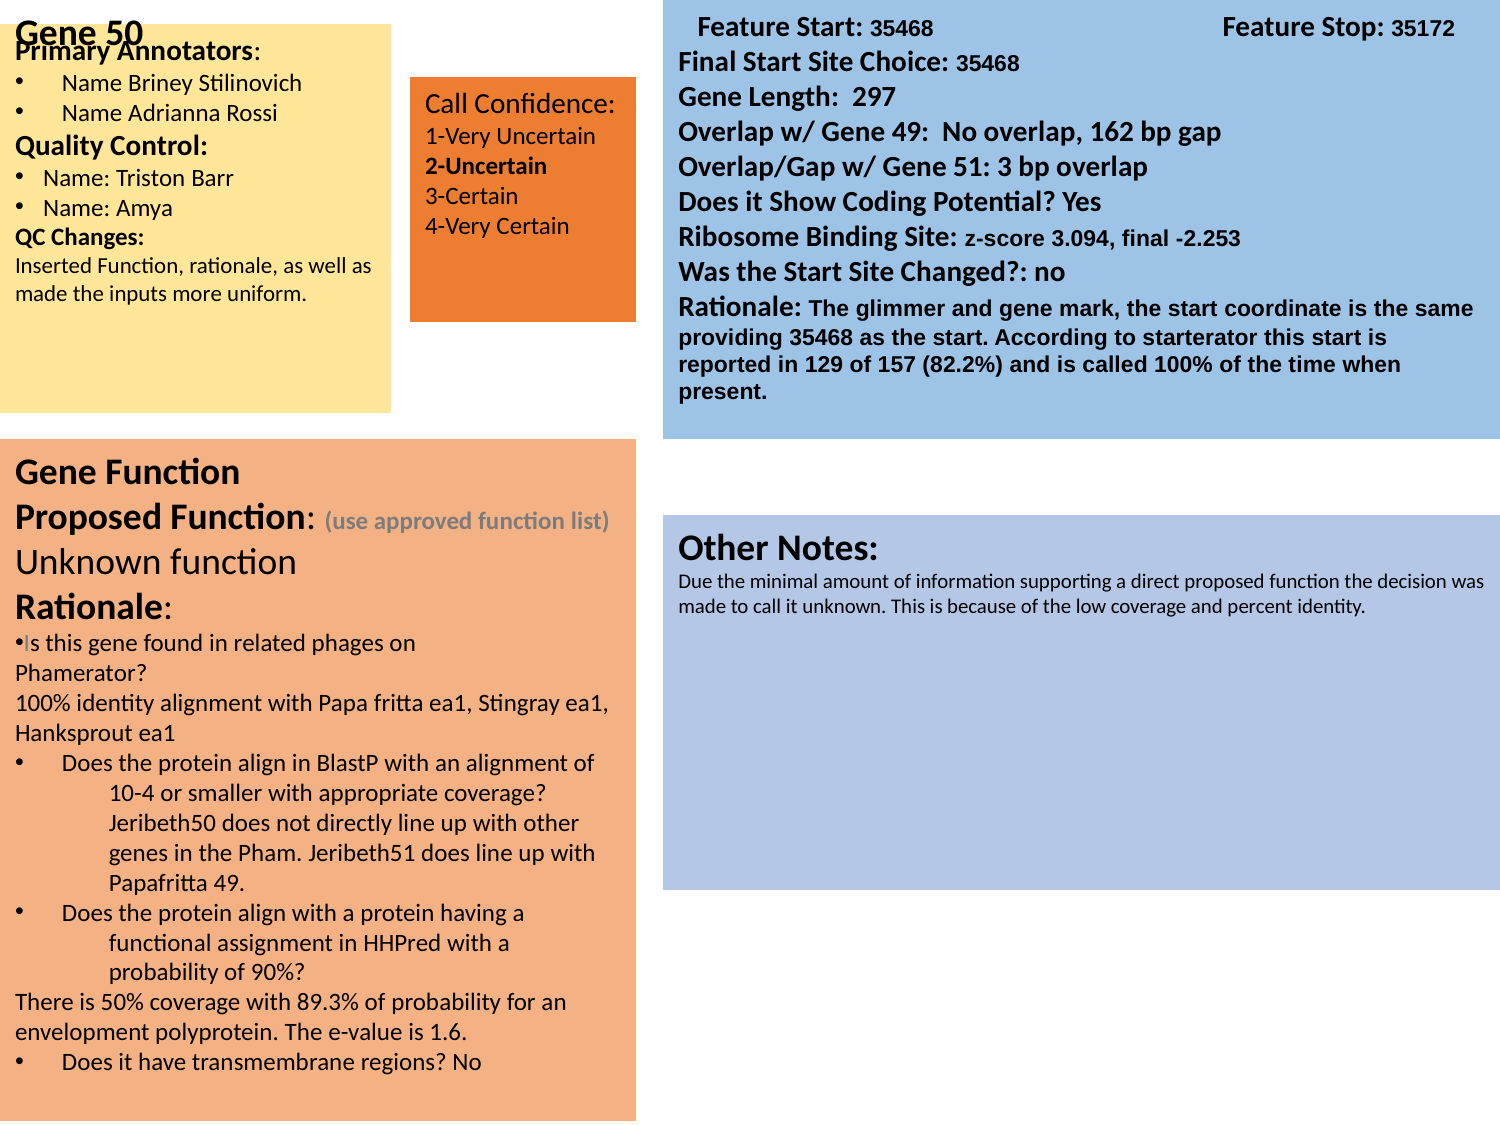

Gene 50
Feature Start: 35468 				Feature Stop: 35172
Final Start Site Choice: 35468
Gene Length: 297
Overlap w/ Gene 49: No overlap, 162 bp gap
Overlap/Gap w/ Gene 51: 3 bp overlap
Does it Show Coding Potential? Yes
Ribosome Binding Site: z-score 3.094, final -2.253
Was the Start Site Changed?: no
Rationale: The glimmer and gene mark, the start coordinate is the same providing 35468 as the start. According to starterator this start is reported in 129 of 157 (82.2%) and is called 100% of the time when present.
Primary Annotators:
Name Briney Stilinovich
Name Adrianna Rossi
Quality Control:
Name: Triston Barr
Name: Amya
QC Changes:
Inserted Function, rationale, as well as made the inputs more uniform.
Call Confidence:
1-Very Uncertain
2-Uncertain
3-Certain
4-Very Certain
Gene Function
Proposed Function: (use approved function list)
Unknown function
Rationale:
Is this gene found in related phages on
Phamerator?
100% identity alignment with Papa fritta ea1, Stingray ea1, Hanksprout ea1
Does the protein align in BlastP with an alignment of 10-4 or smaller with appropriate coverage? Jeribeth50 does not directly line up with other genes in the Pham. Jeribeth51 does line up with Papafritta 49.
Does the protein align with a protein having a functional assignment in HHPred with a probability of 90%?
There is 50% coverage with 89.3% of probability for an envelopment polyprotein. The e-value is 1.6.
Does it have transmembrane regions? No
Other Notes:
Due the minimal amount of information supporting a direct proposed function the decision was made to call it unknown. This is because of the low coverage and percent identity.